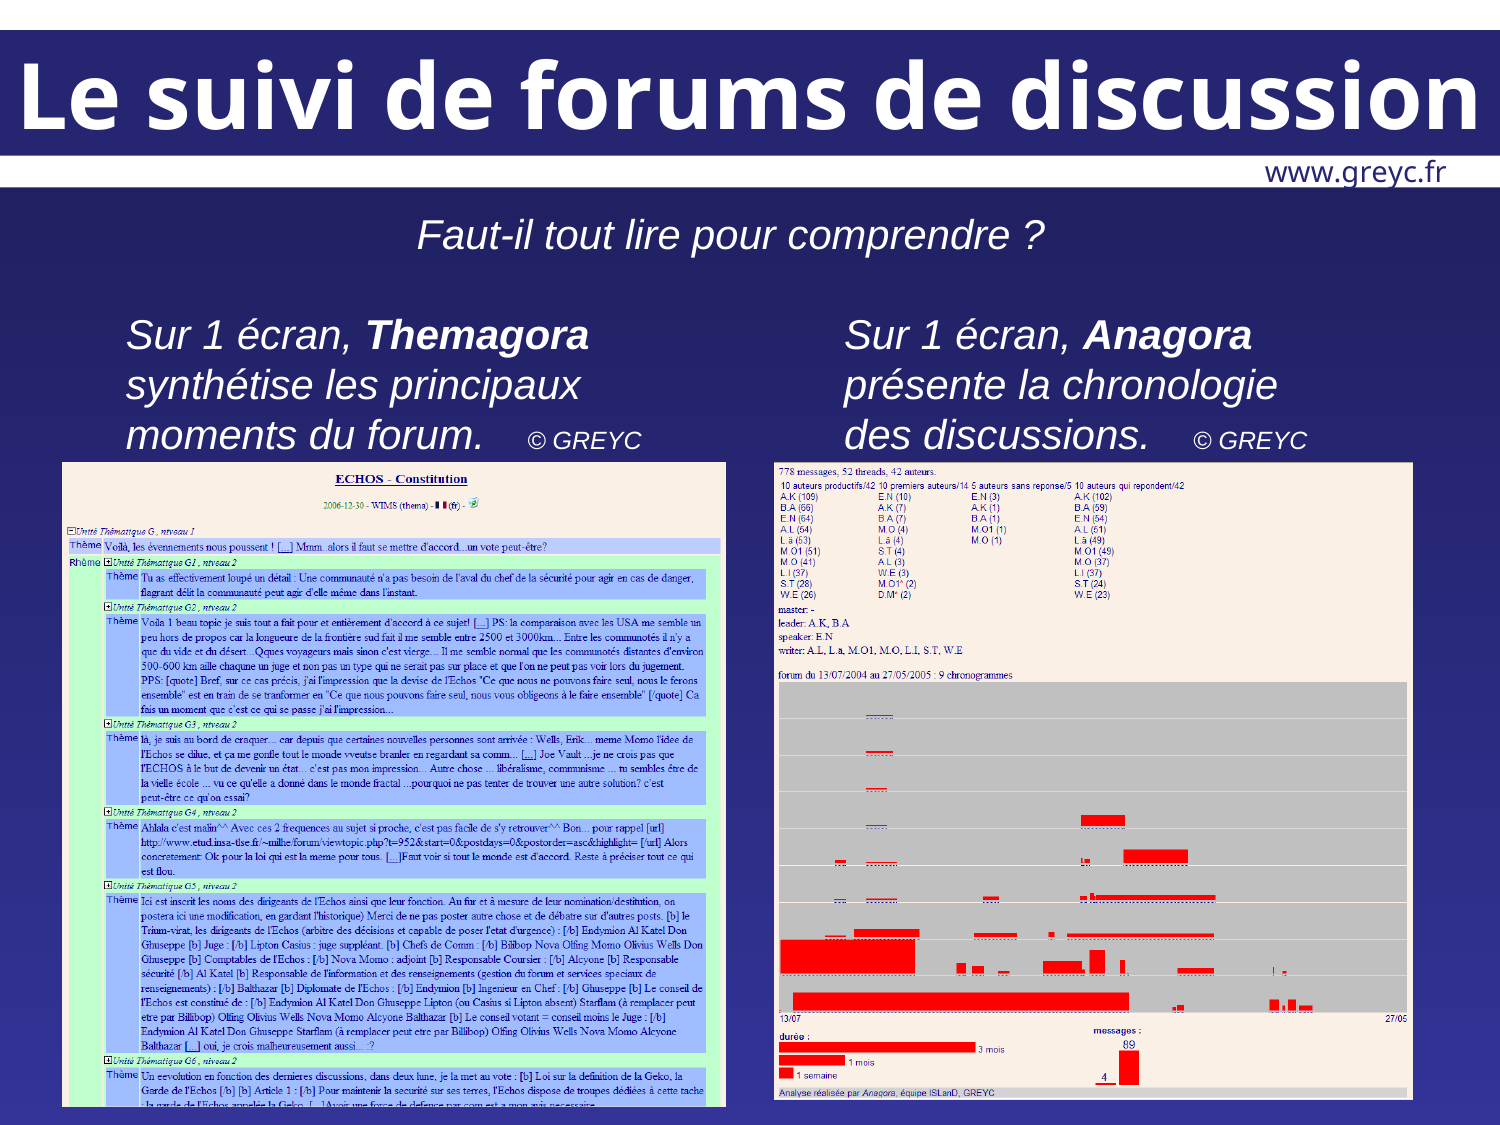

Le suivi de forums de discussion
www.greyc.fr
Faut-il tout lire pour comprendre ?
Sur 1 écran, Themagora synthétise les principaux moments du forum. © GREYC
Sur 1 écran, Anagora présente la chronologie
des discussions. © GREYC